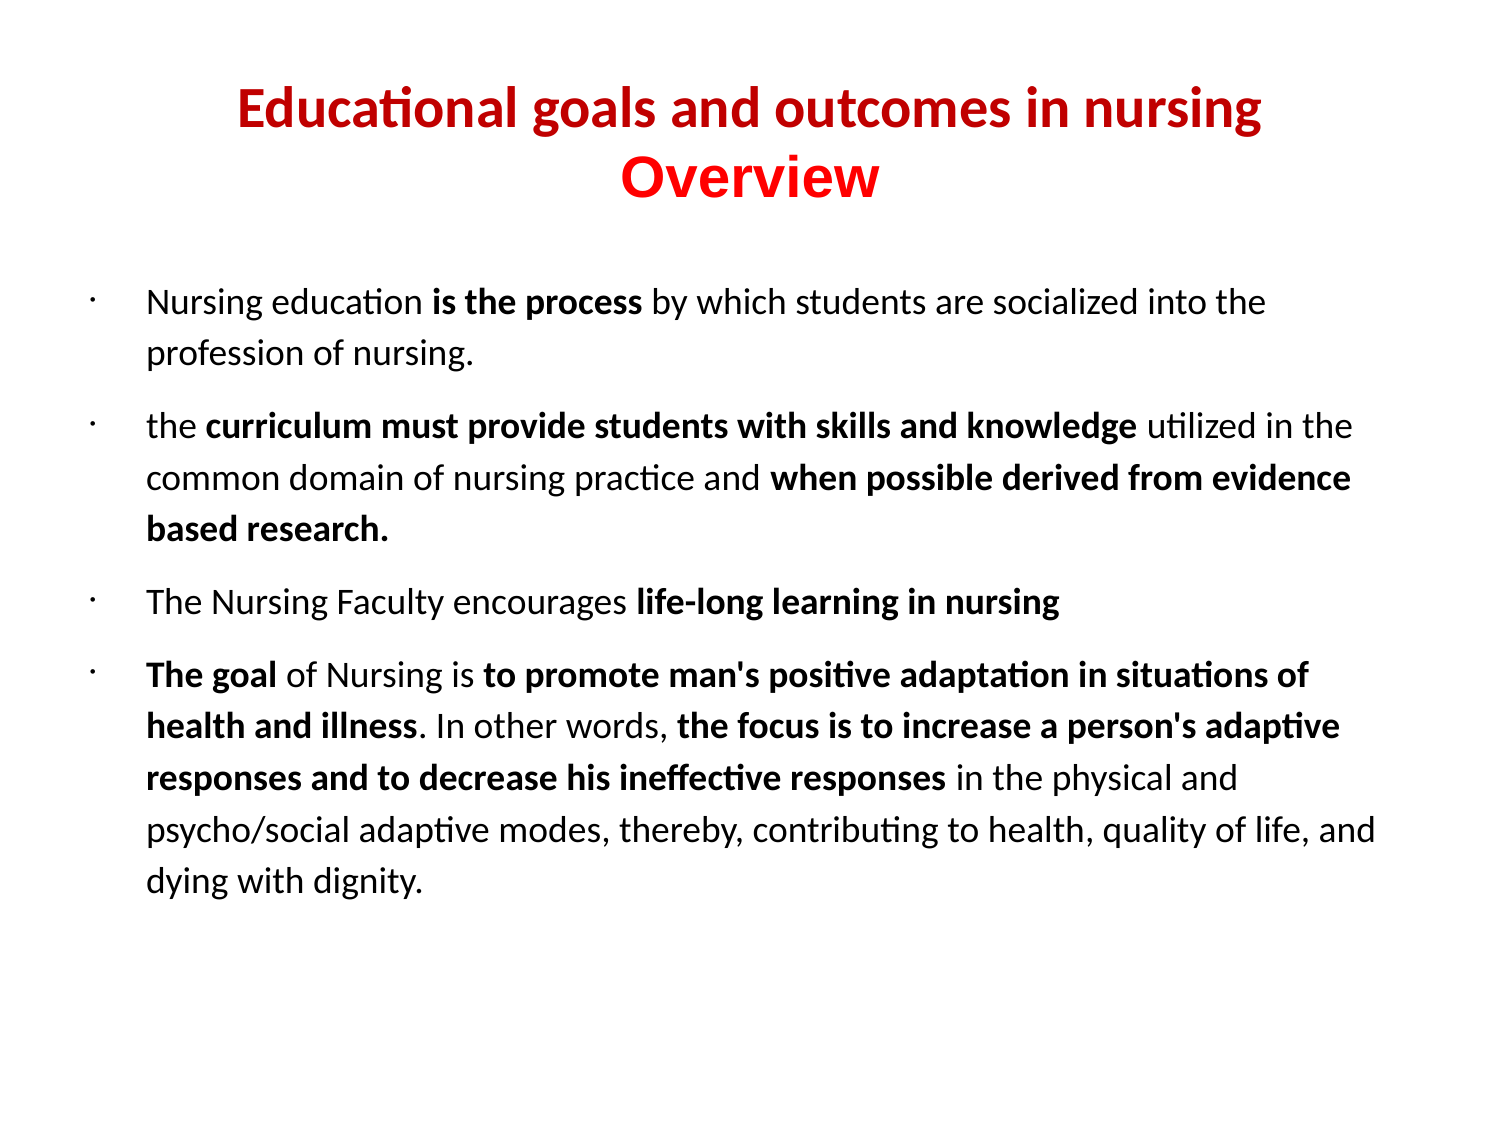

# Educational goals and outcomes in nursing Overview
Nursing education is the process by which students are socialized into the profession of nursing.
the curriculum must provide students with skills and knowledge utilized in the common domain of nursing practice and when possible derived from evidence based research.
The Nursing Faculty encourages life-long learning in nursing
The goal of Nursing is to promote man's positive adaptation in situations of health and illness. In other words, the focus is to increase a person's adaptive responses and to decrease his ineffective responses in the physical and psycho/social adaptive modes, thereby, contributing to health, quality of life, and dying with dignity.